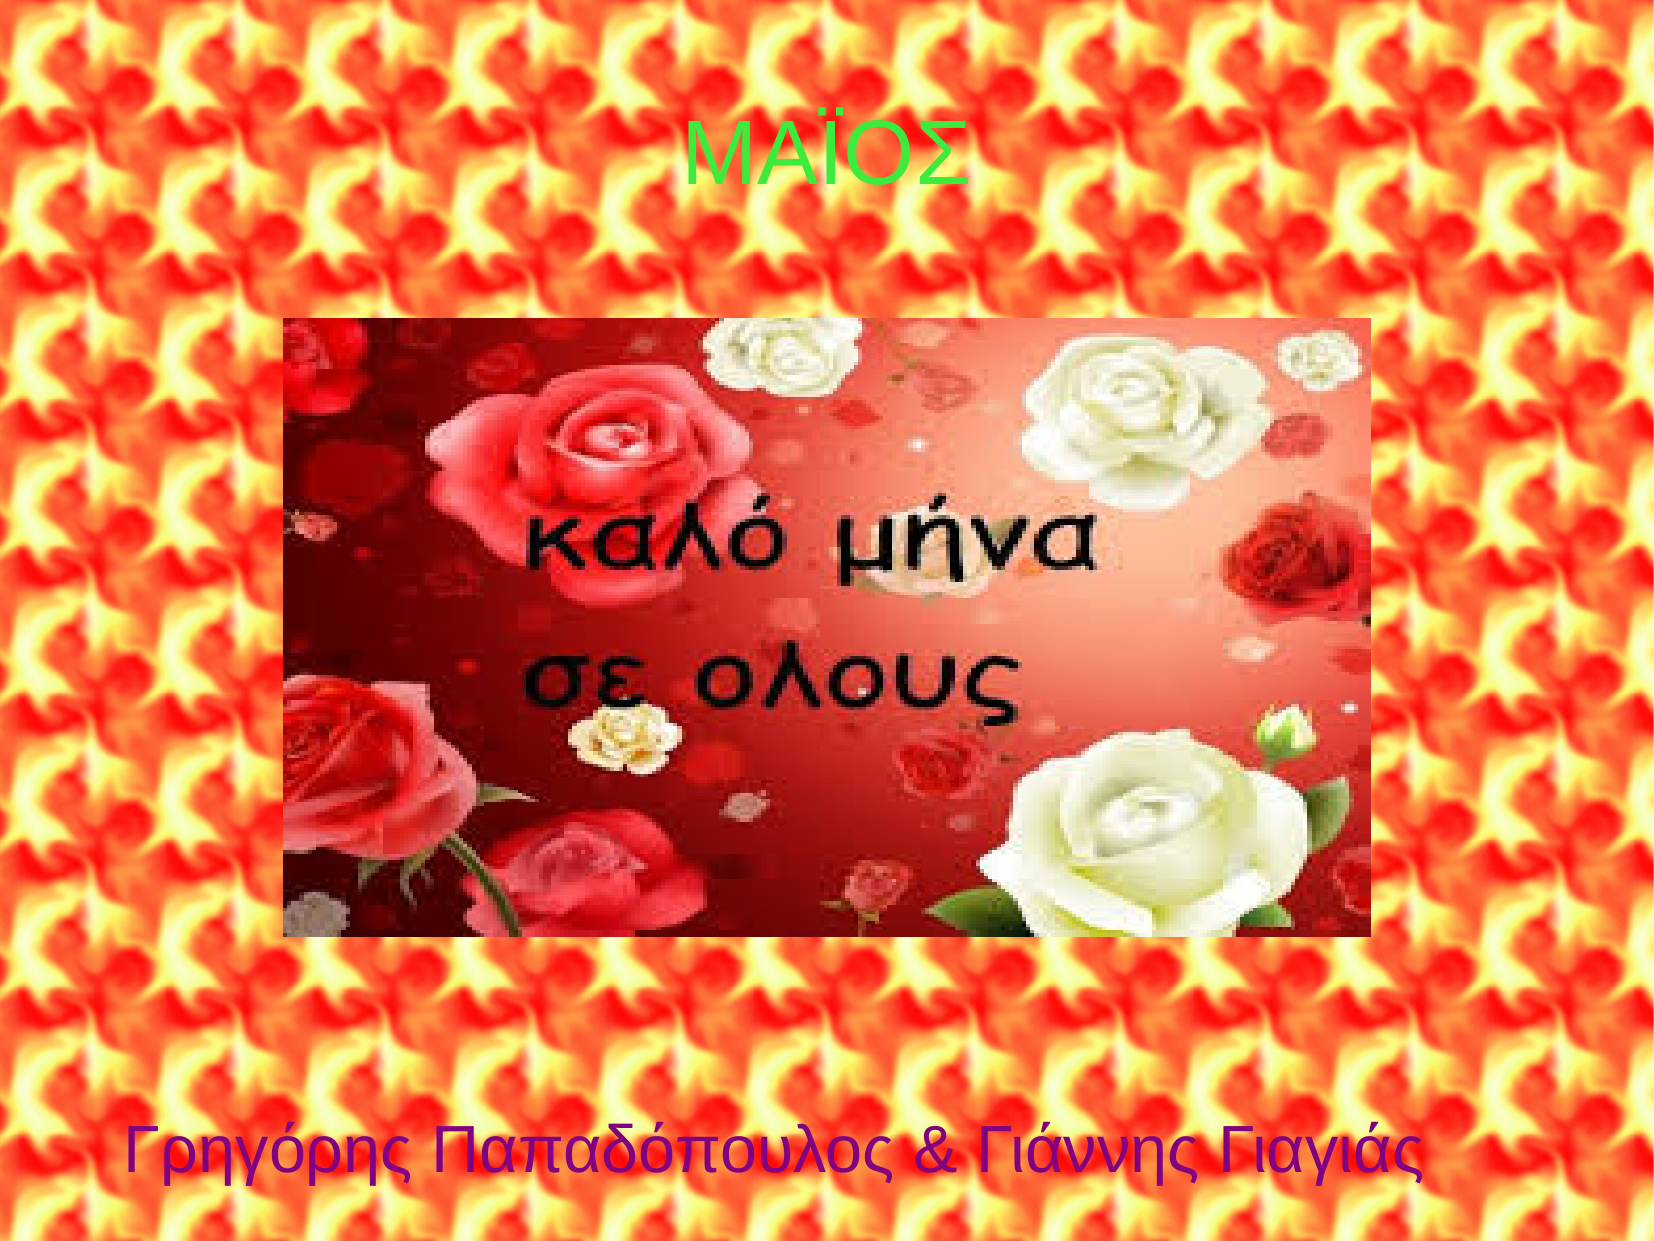

# ΜΑΪΟΣ
Γρηγόρης Παπαδόπουλος & Γιάννης Γιαγιάς